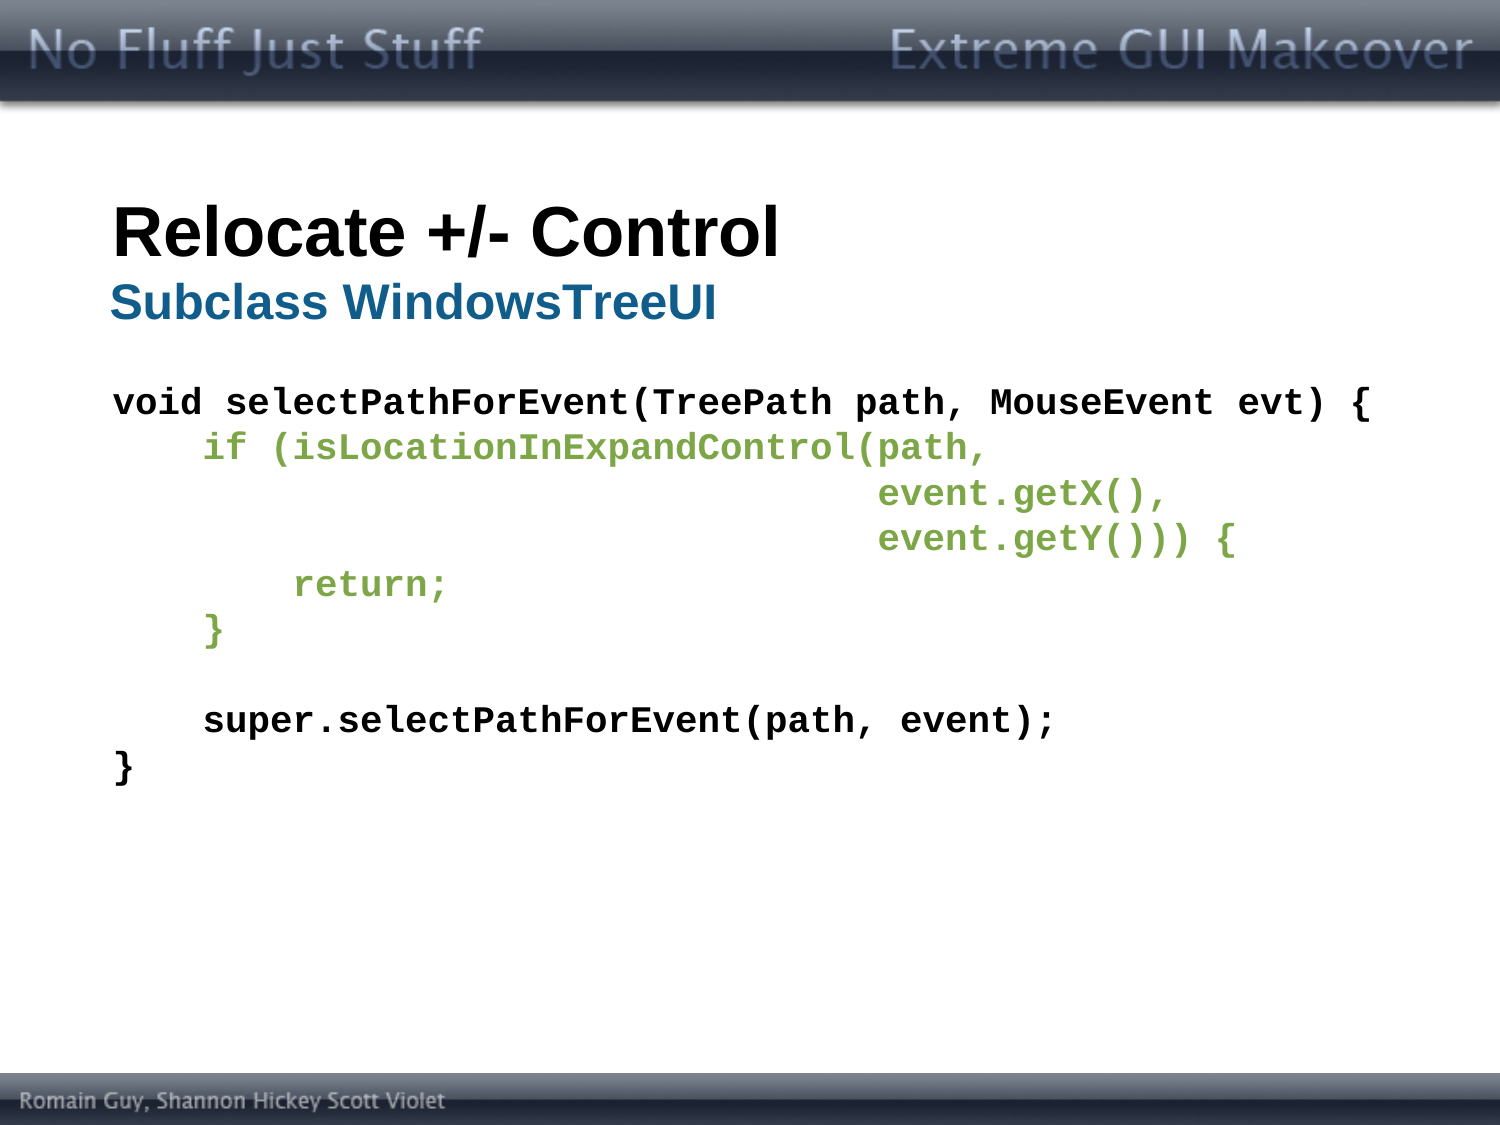

# Relocate +/- Control
Subclass WindowsTreeUI
void selectPathForEvent(TreePath path, MouseEvent evt) {
 if (isLocationInExpandControl(path,
 event.getX(),
 event.getY())) {
 return;
 }
 super.selectPathForEvent(path, event);
}